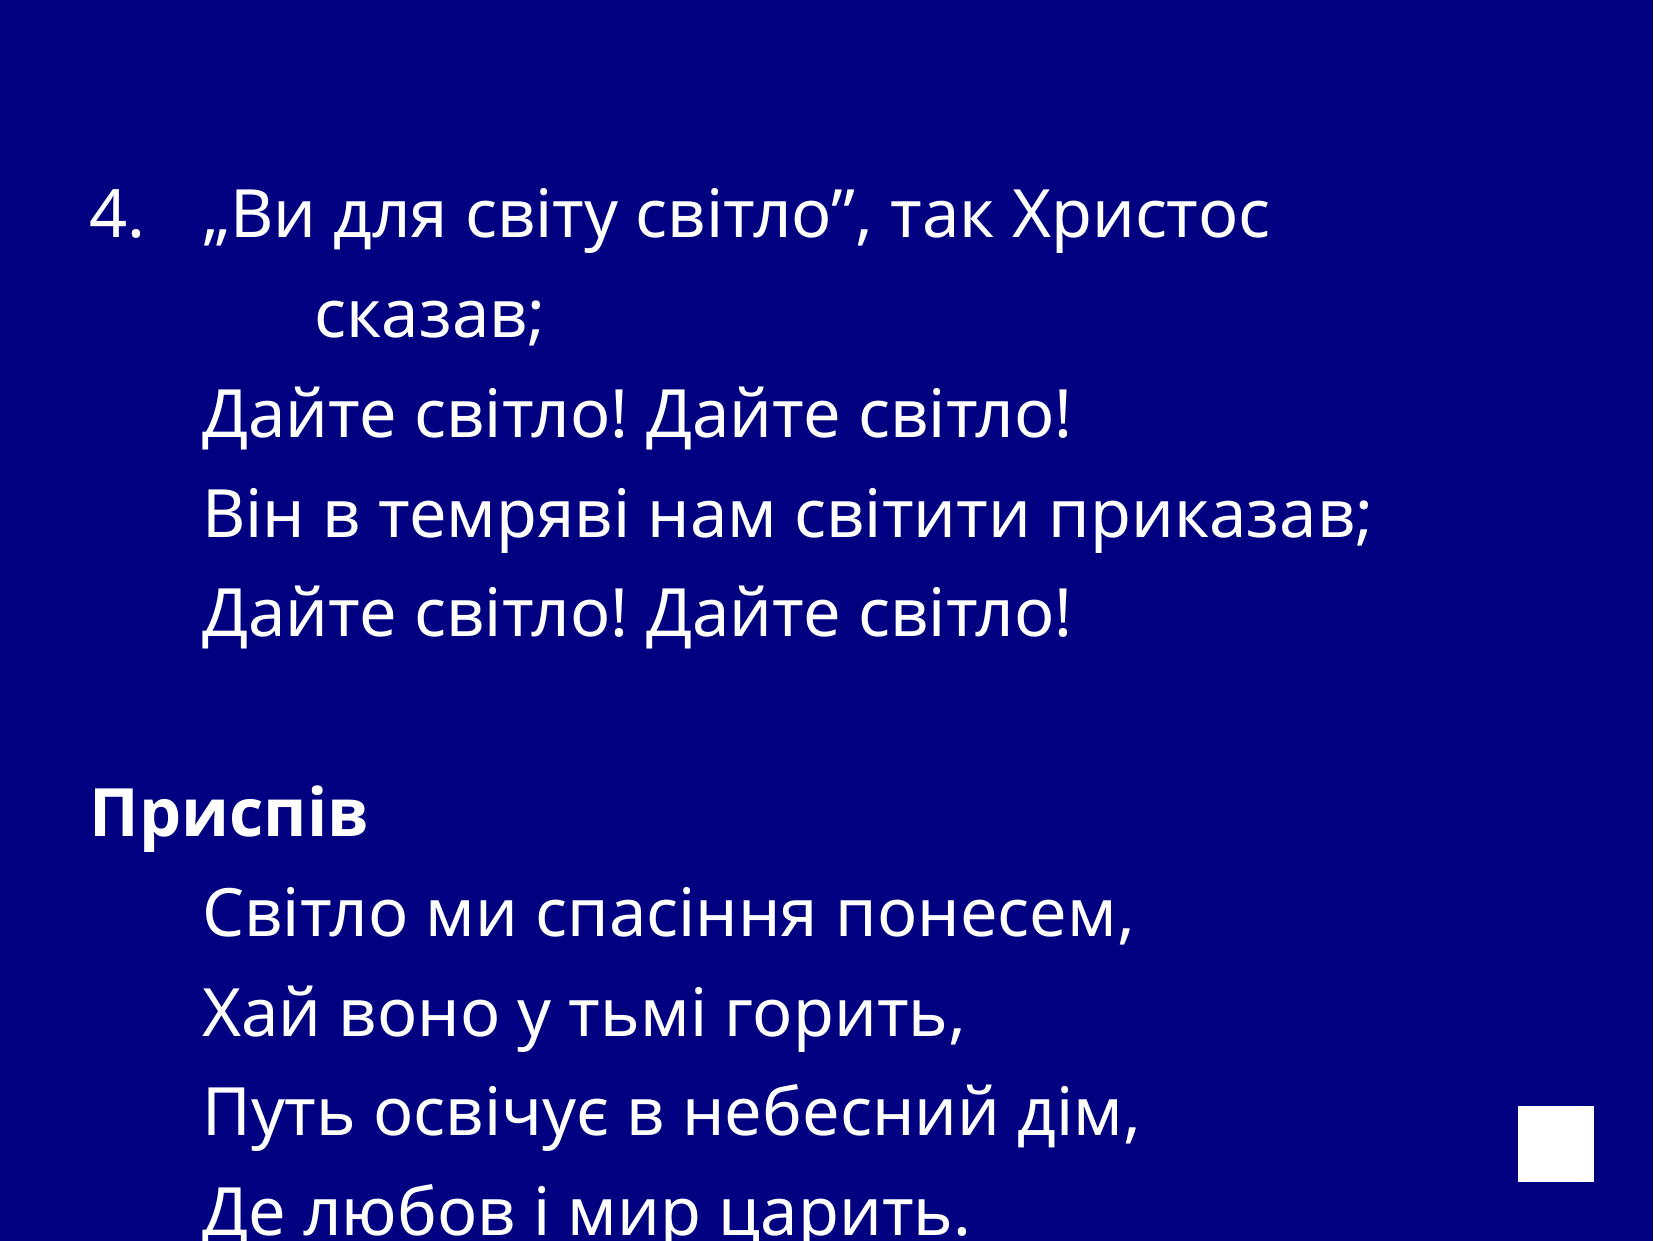

4.	„Ви для світу світло”, так Христос
		сказав;
	Дайте світло! Дайте світло!
	Він в темряві нам світити приказав;
	Дайте світло! Дайте світло!
Приспів
	Світло ми спасіння понесем,
	Хай воно у тьмі горить,
	Путь освічує в небесний дім,
	Де любов і мир царить.